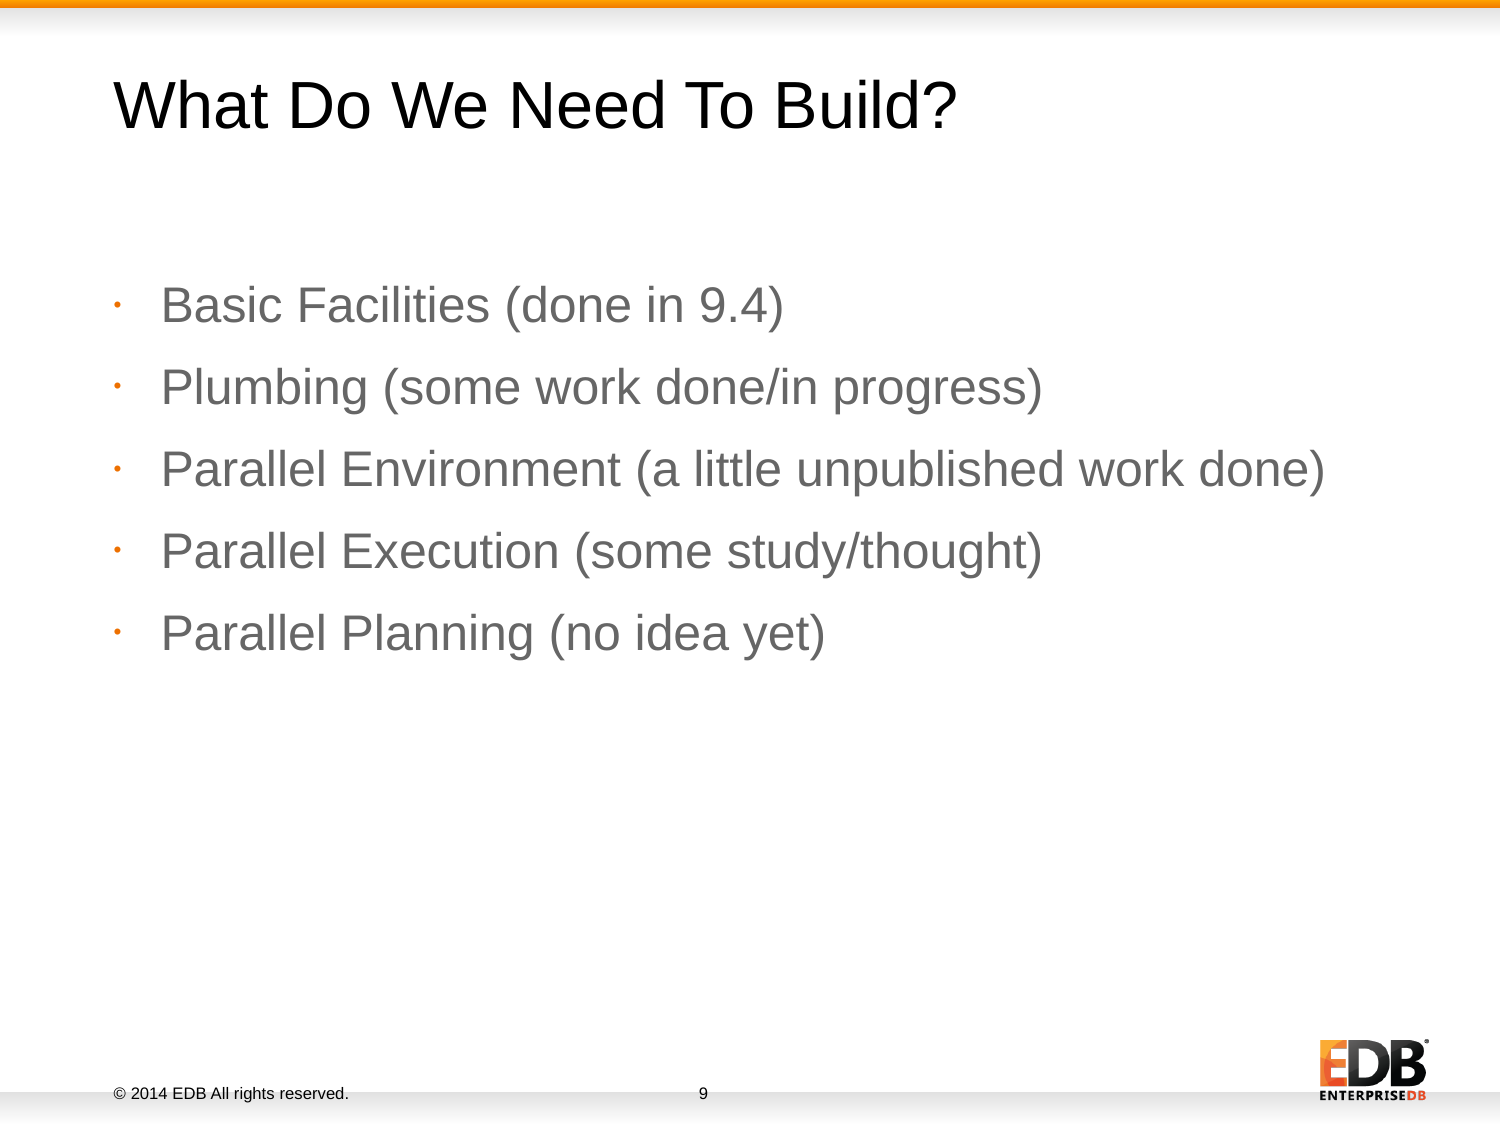

What Do We Need To Build?
# Basic Facilities (done in 9.4)
Plumbing (some work done/in progress)
Parallel Environment (a little unpublished work done)
Parallel Execution (some study/thought)
Parallel Planning (no idea yet)